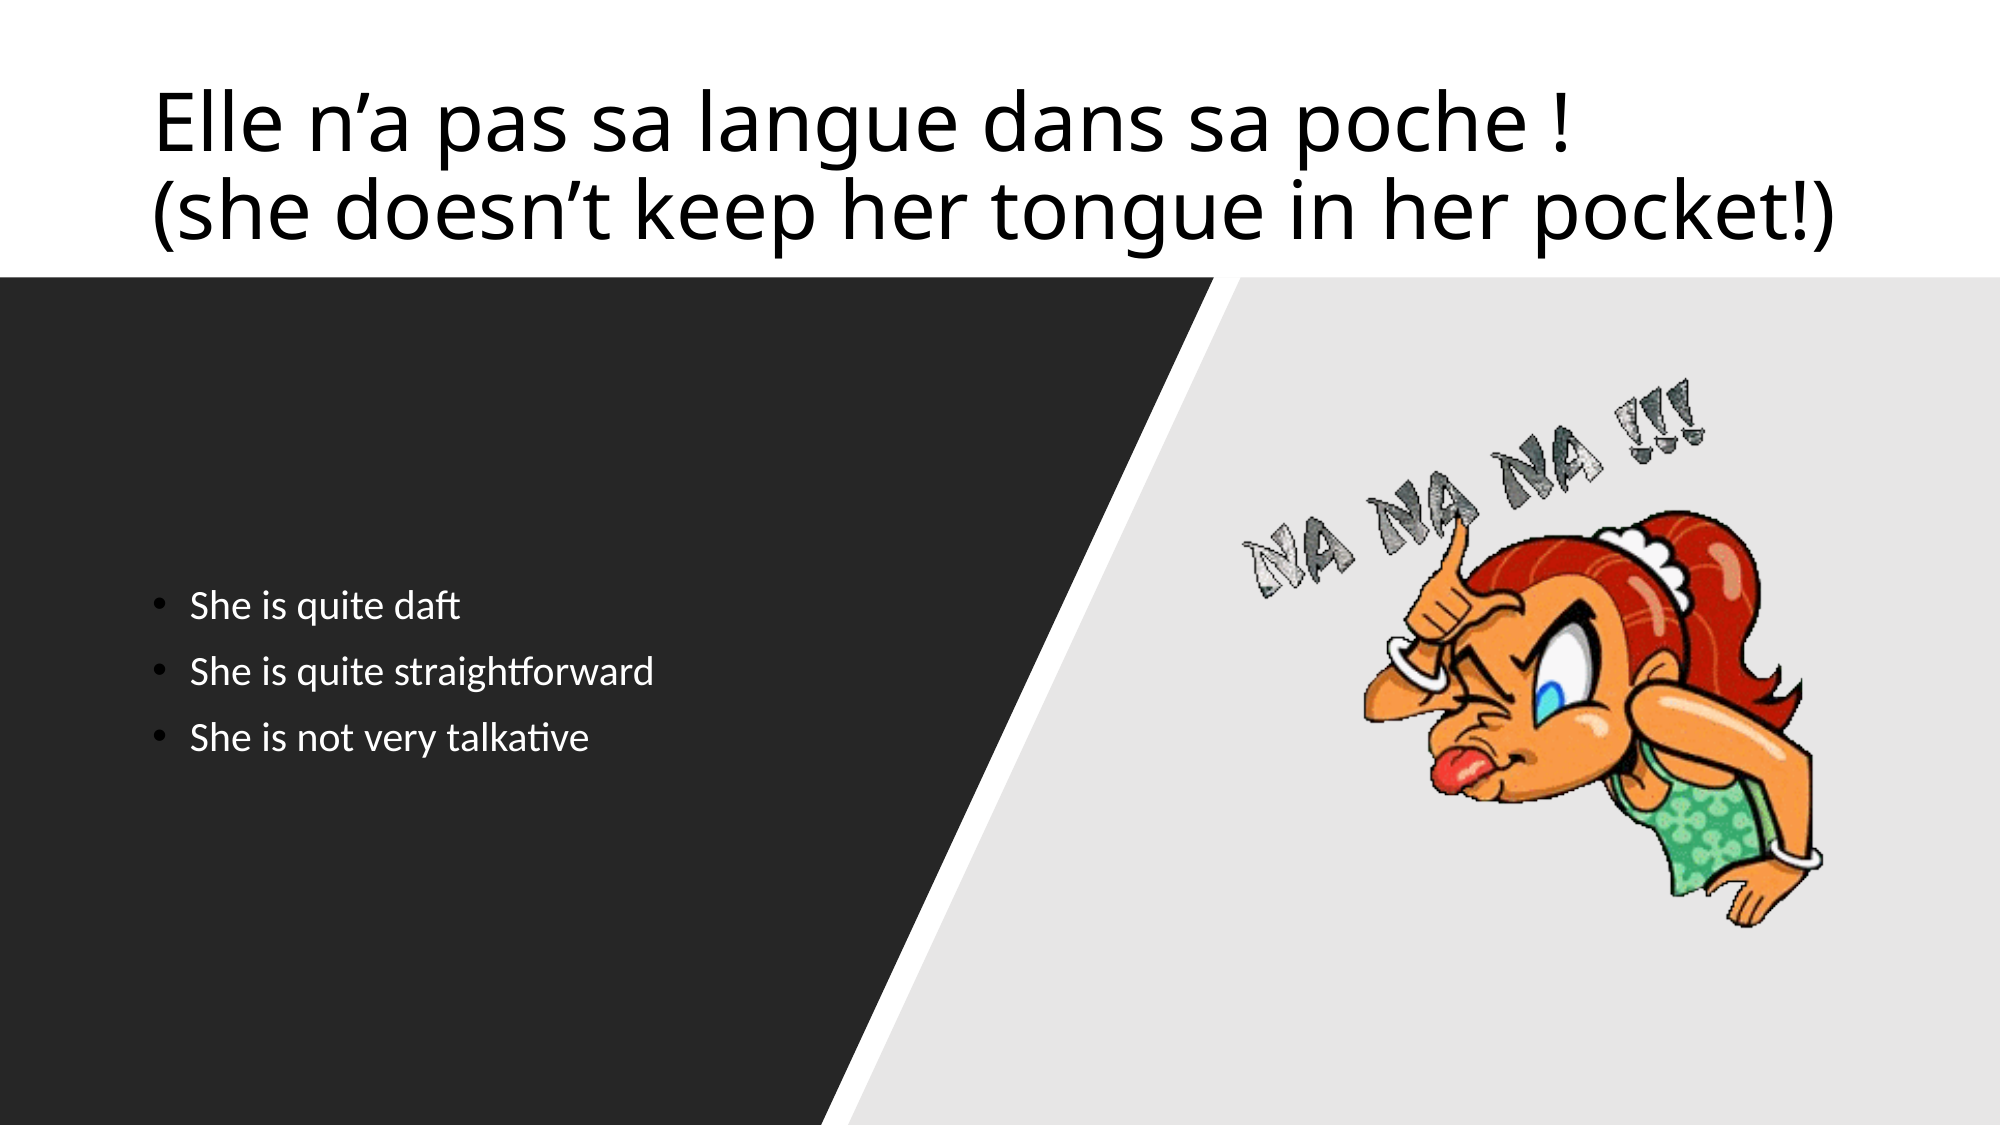

# Elle n’a pas sa langue dans sa poche ! (she doesn’t keep her tongue in her pocket!)
She is quite daft
She is quite straightforward
She is not very talkative